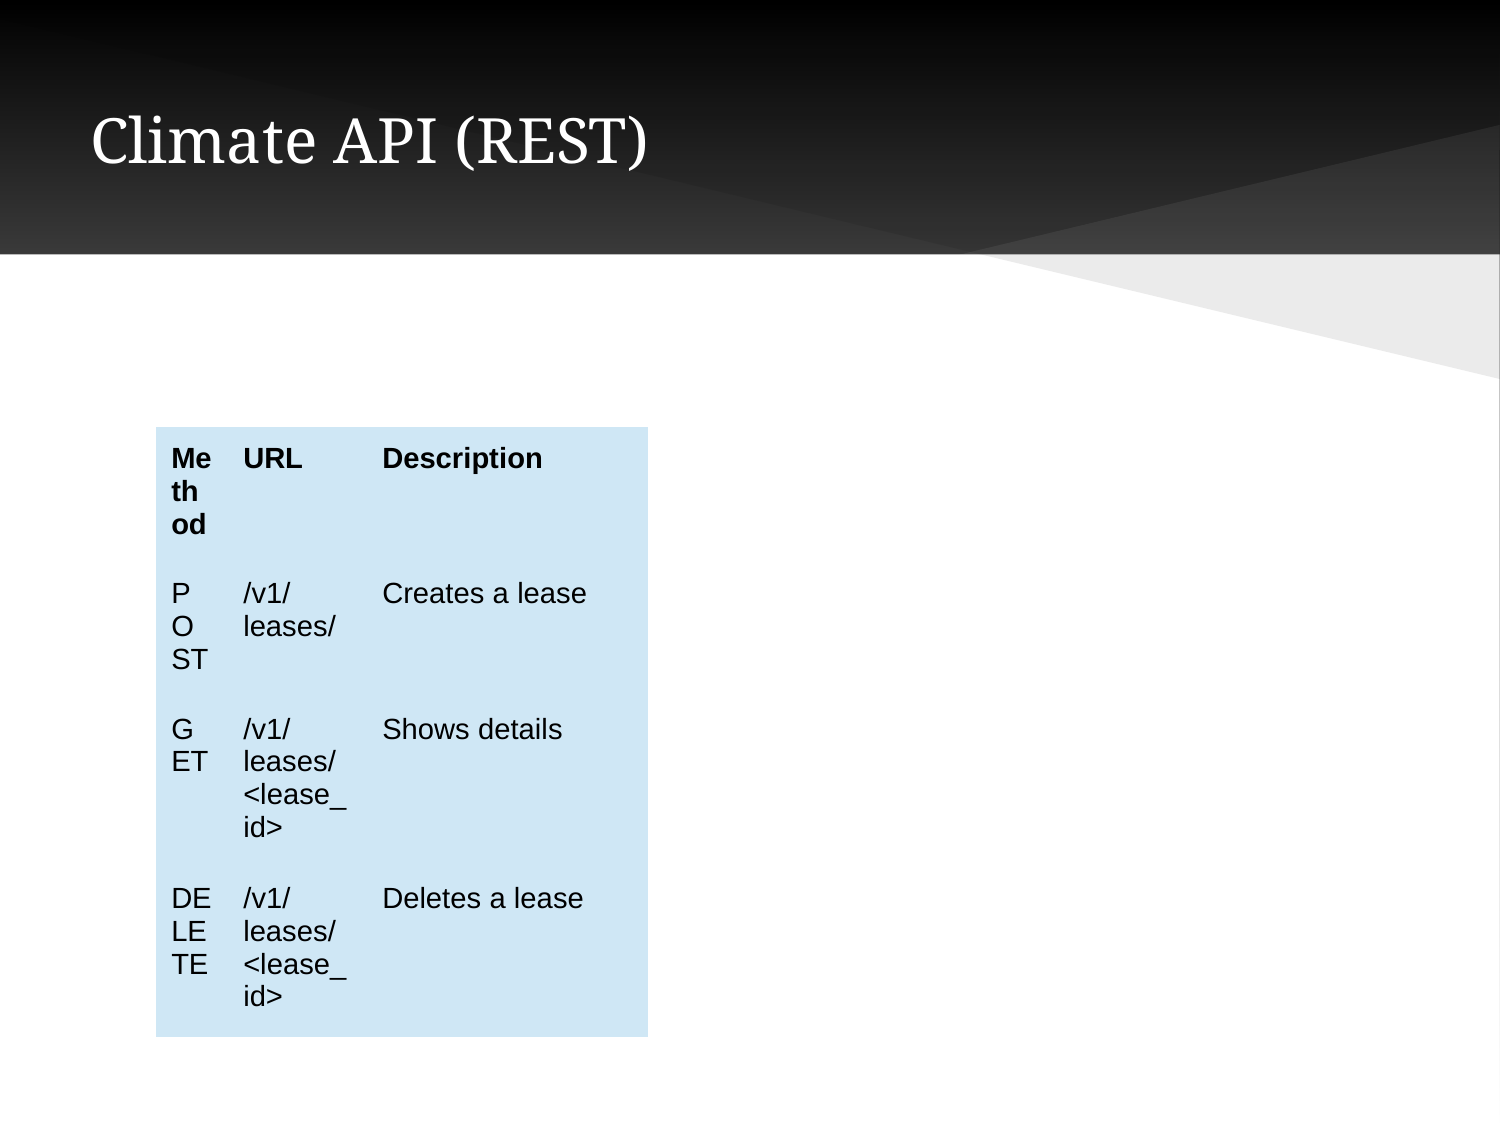

# Climate API (REST)
| Method | URL | Description |
| --- | --- | --- |
| POST | /v1/leases/ | Creates a lease |
| GET | /v1/leases/<lease\_id> | Shows details |
| DELETE | /v1/leases/<lease\_id> | Deletes a lease |